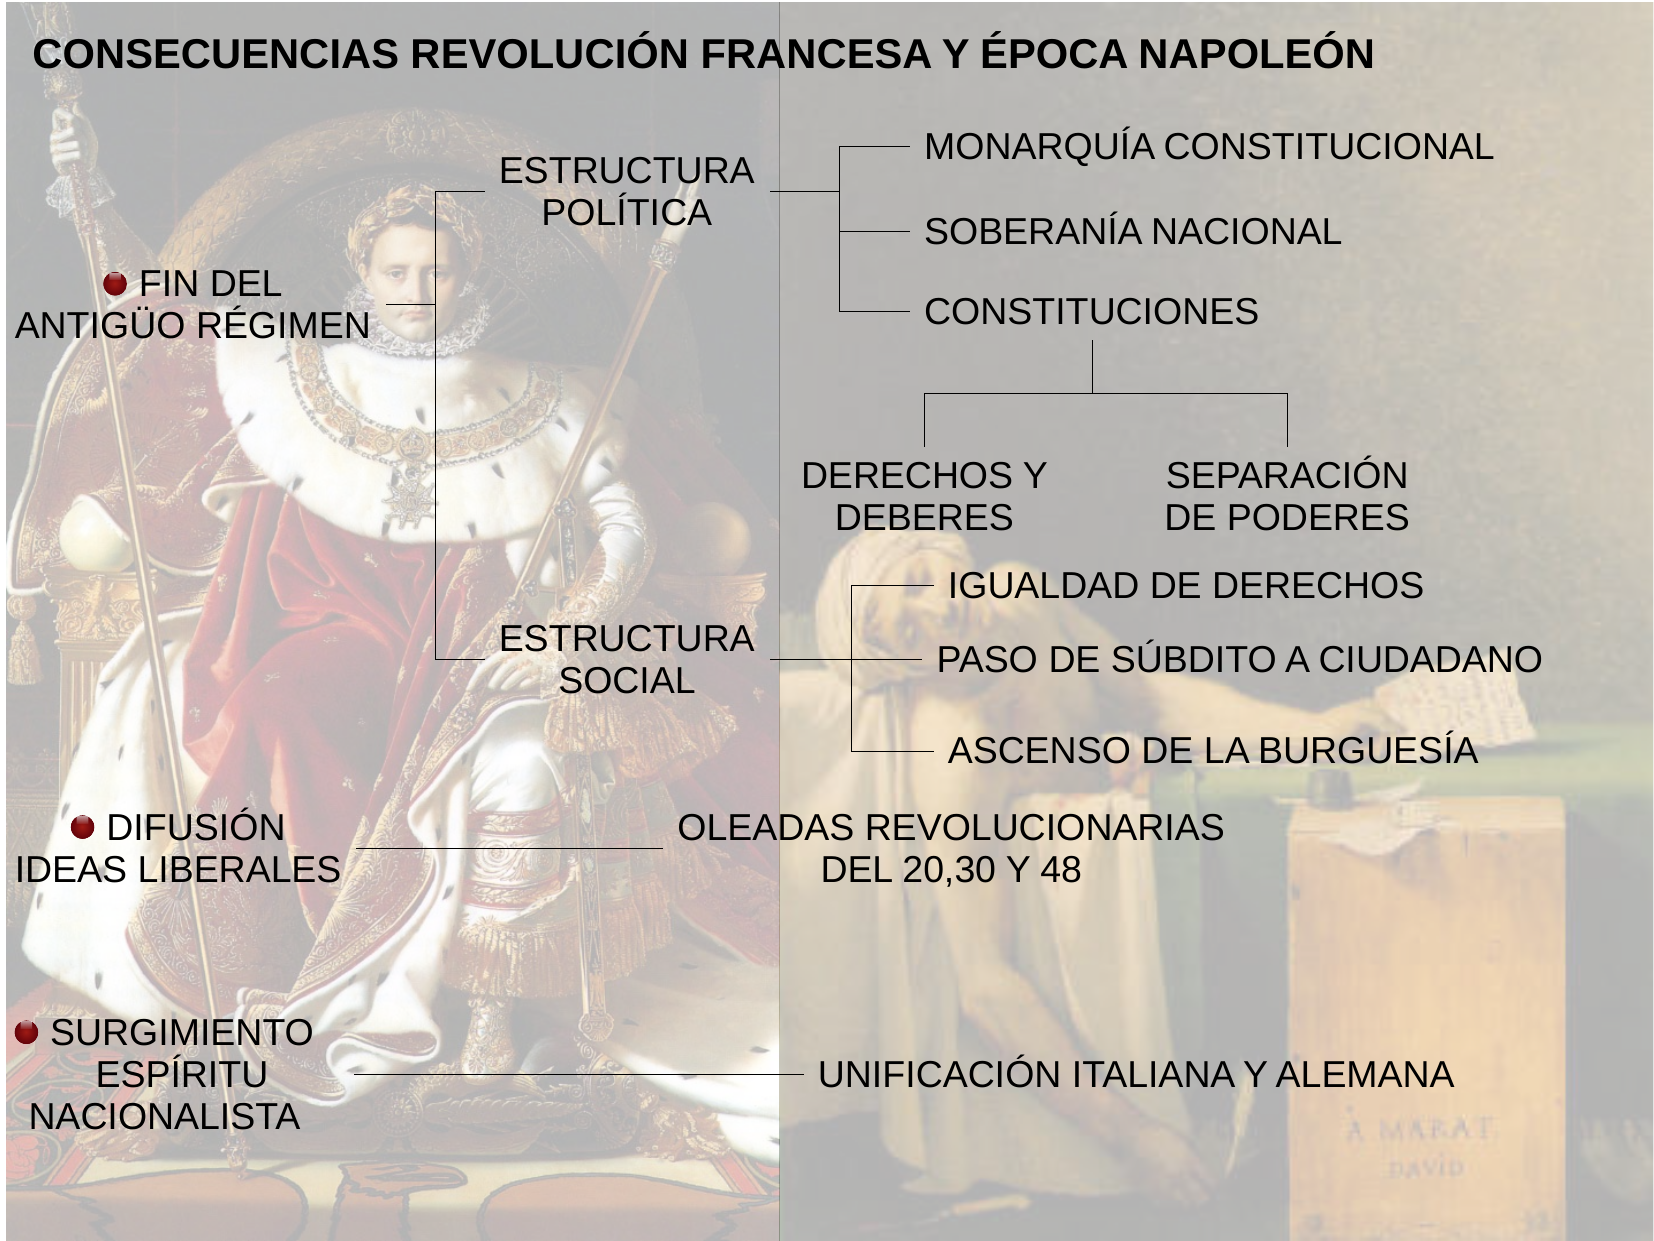

CONSECUENCIAS REVOLUCIÓN FRANCESA Y ÉPOCA NAPOLEÓN
MONARQUÍA CONSTITUCIONAL
ESTRUCTURA
POLÍTICA
SOBERANÍA NACIONAL
FIN DEL
ANTIGÜO RÉGIMEN
CONSTITUCIONES
DERECHOS Y
DEBERES
SEPARACIÓN
DE PODERES
IGUALDAD DE DERECHOS
ESTRUCTURA
SOCIAL
PASO DE SÚBDITO A CIUDADANO
ASCENSO DE LA BURGUESÍA
DIFUSIÓN
IDEAS LIBERALES
OLEADAS REVOLUCIONARIAS
DEL 20,30 Y 48
SURGIMIENTO ESPÍRITU
NACIONALISTA
UNIFICACIÓN ITALIANA Y ALEMANA